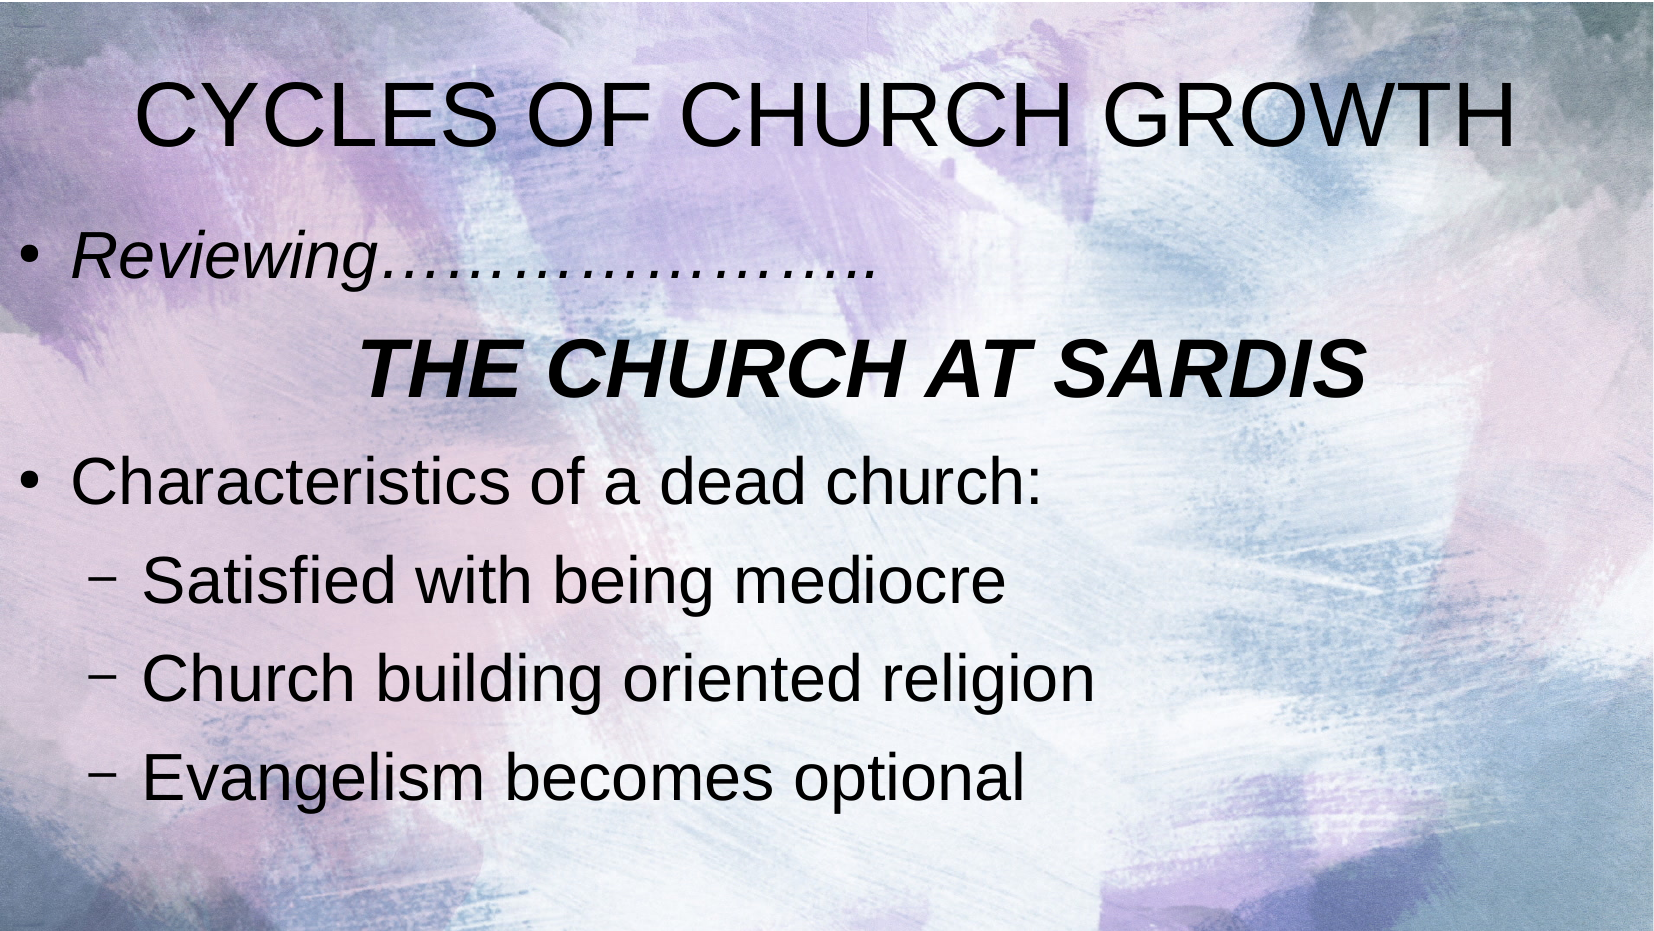

# CYCLES OF CHURCH GROWTH
Reviewing…………………..
THE CHURCH AT SARDIS
Characteristics of a dead church:
Satisfied with being mediocre
Church building oriented religion
Evangelism becomes optional